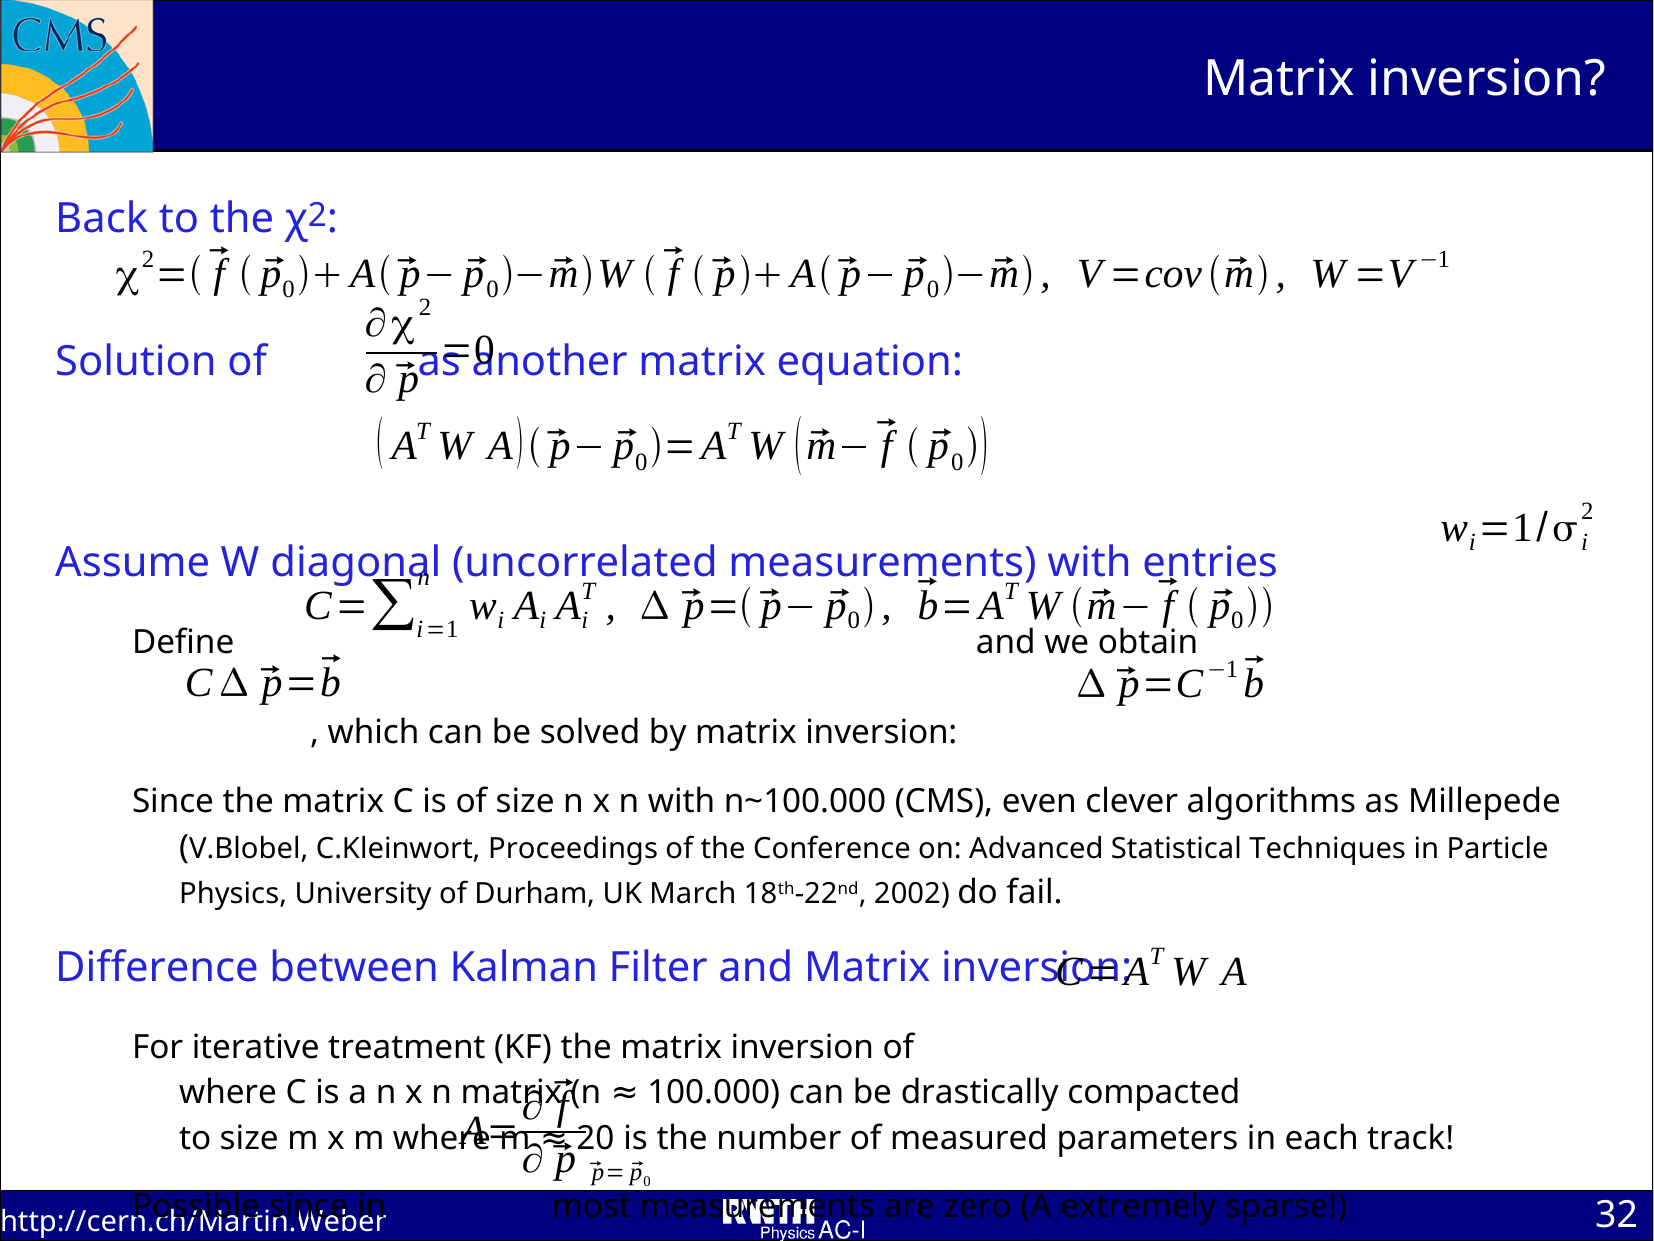

# Matrix inversion?
Back to the χ2:
Solution of as another matrix equation:
Assume W diagonal (uncorrelated measurements) with entries
Define and we obtain
 , which can be solved by matrix inversion:
Since the matrix C is of size n x n with n~100.000 (CMS), even clever algorithms as Millepede (V.Blobel, C.Kleinwort, Proceedings of the Conference on: Advanced Statistical Techniques in Particle Physics, University of Durham, UK March 18th-22nd, 2002) do fail.
Difference between Kalman Filter and Matrix inversion:
For iterative treatment (KF) the matrix inversion of
where C is a n x n matrix (n ≈ 100.000) can be drastically compacted
to size m x m where m ≈ 20 is the number of measured parameters in each track!
Possible since in most measurements are zero (A extremely sparse!)